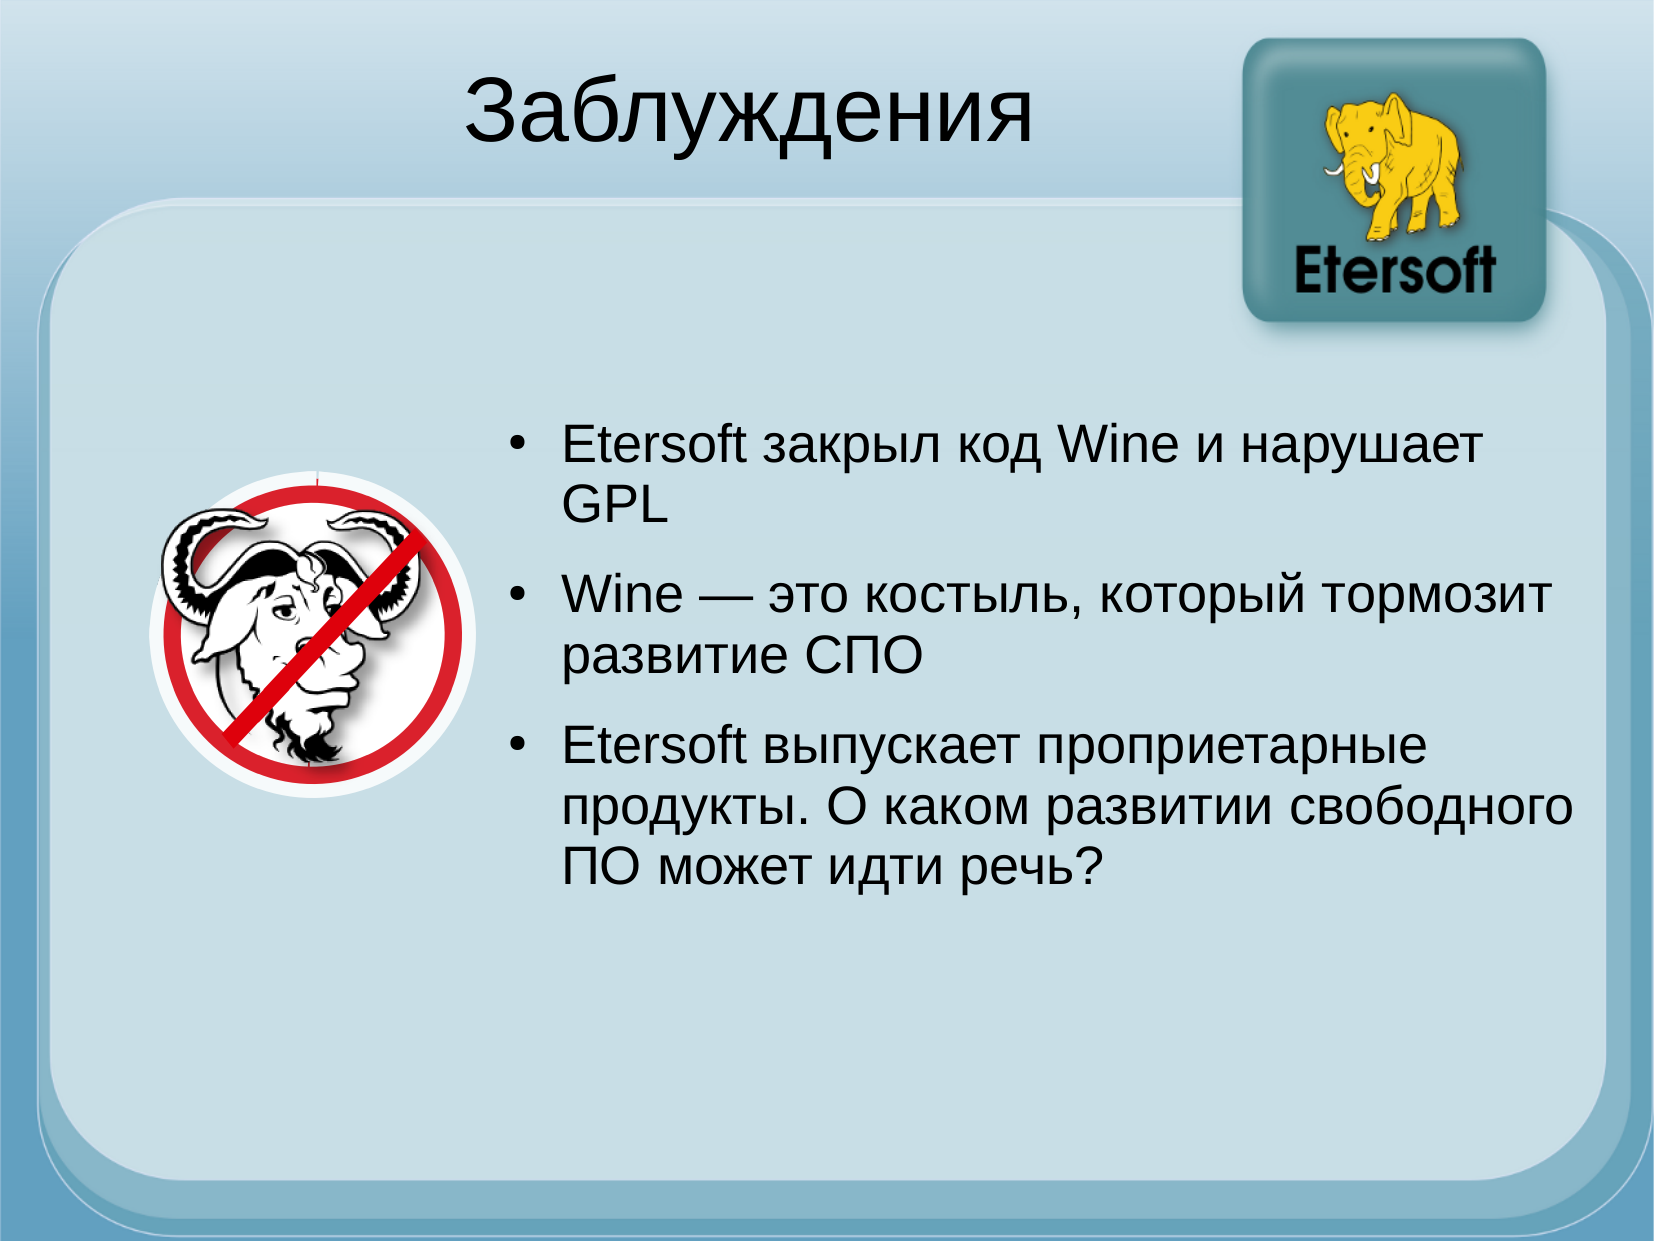

# Заблуждения
Etersoft закрыл код Wine и нарушает GPL
Wine — это костыль, который тормозит развитие СПО
Etersoft выпускает проприетарные продукты. О каком развитии свободного ПО может идти речь?